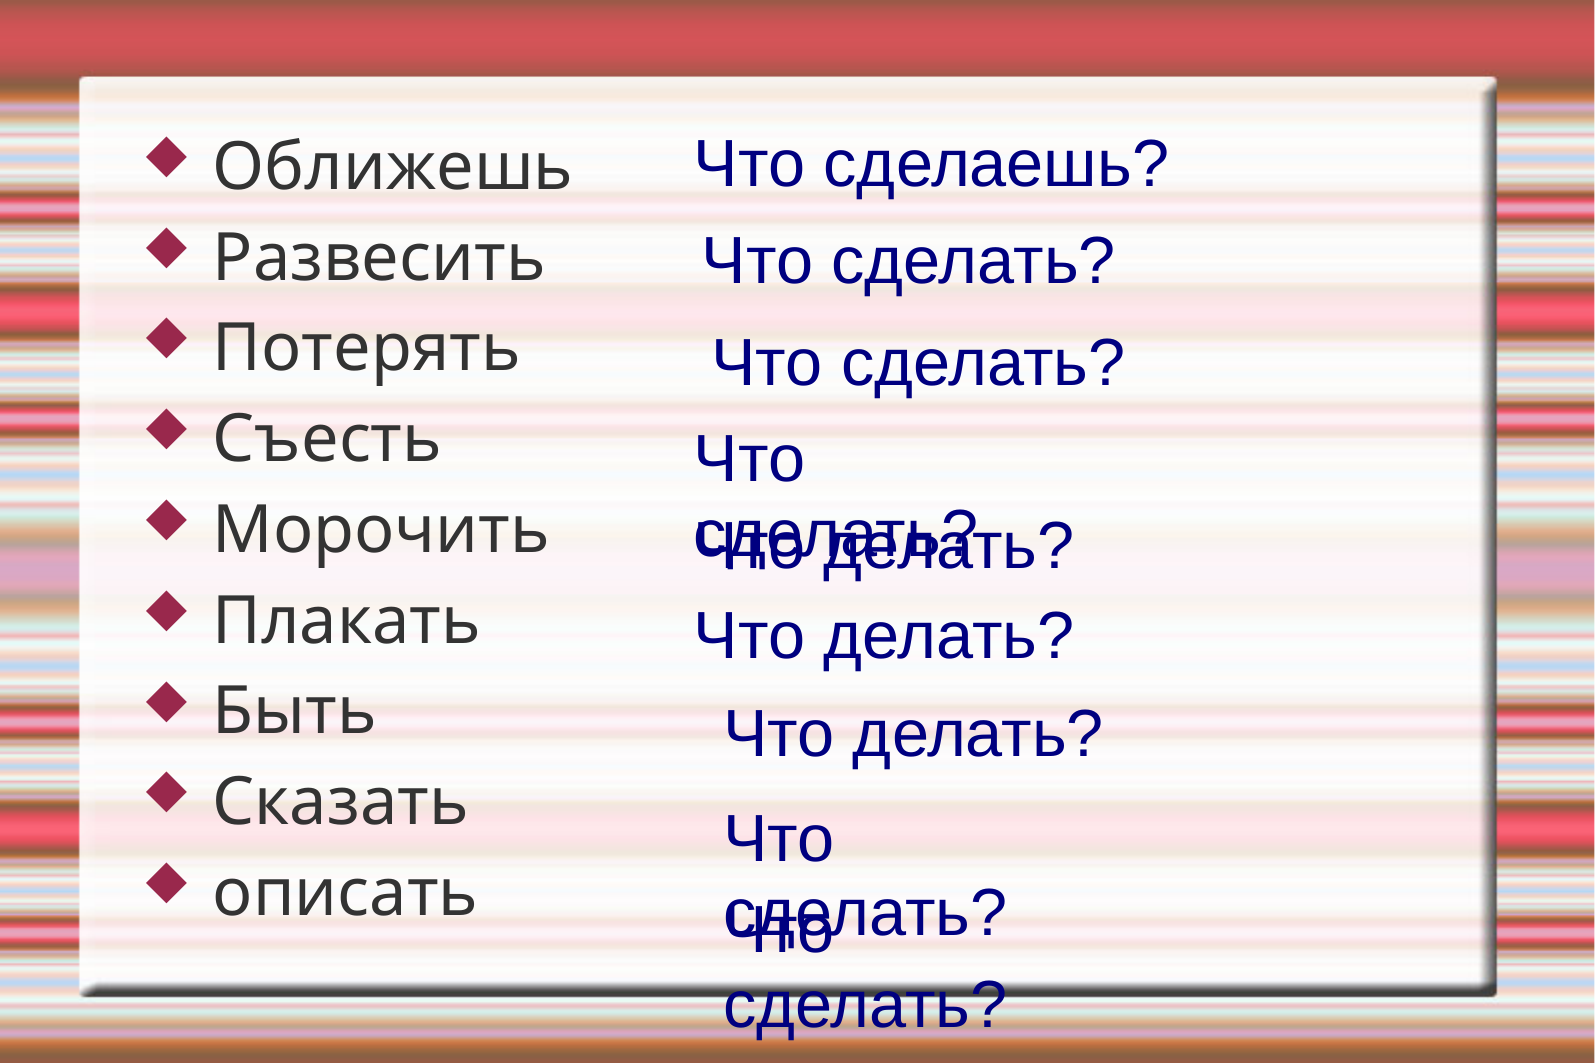

#
Оближешь
Развесить
Потерять
Съесть
Морочить
Плакать
Быть
Сказать
описать
Что сделаешь?
Что сделать?
Что сделать?
Что сделать?
Что делать?
Что делать?
Что делать?
Что сделать?
Что сделать?